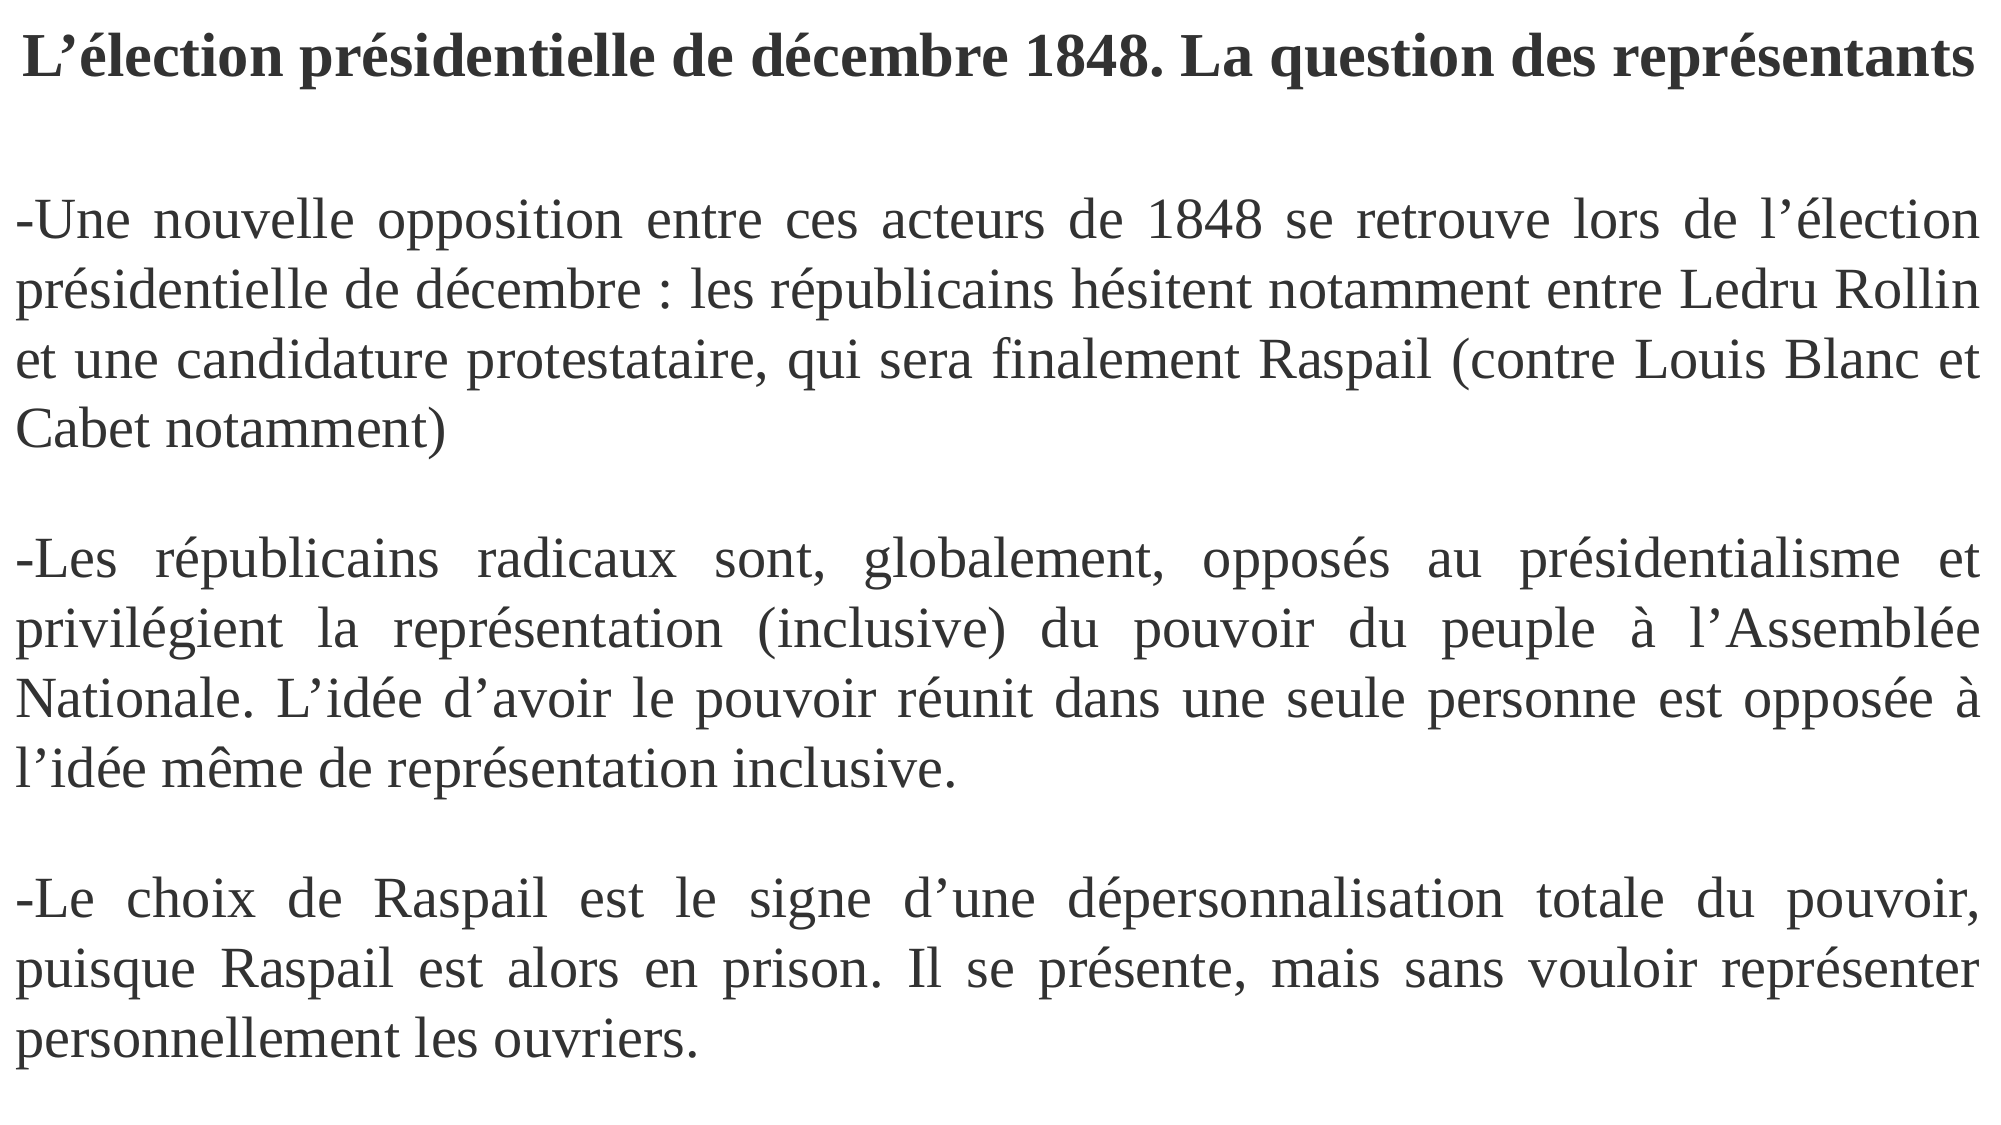

# L’élection présidentielle de décembre 1848. La question des représentants
-Une nouvelle opposition entre ces acteurs de 1848 se retrouve lors de l’élection présidentielle de décembre : les républicains hésitent notamment entre Ledru Rollin et une candidature protestataire, qui sera finalement Raspail (contre Louis Blanc et Cabet notamment)
-Les républicains radicaux sont, globalement, opposés au présidentialisme et privilégient la représentation (inclusive) du pouvoir du peuple à l’Assemblée Nationale. L’idée d’avoir le pouvoir réunit dans une seule personne est opposée à l’idée même de représentation inclusive.
-Le choix de Raspail est le signe d’une dépersonnalisation totale du pouvoir, puisque Raspail est alors en prison. Il se présente, mais sans vouloir représenter personnellement les ouvriers.